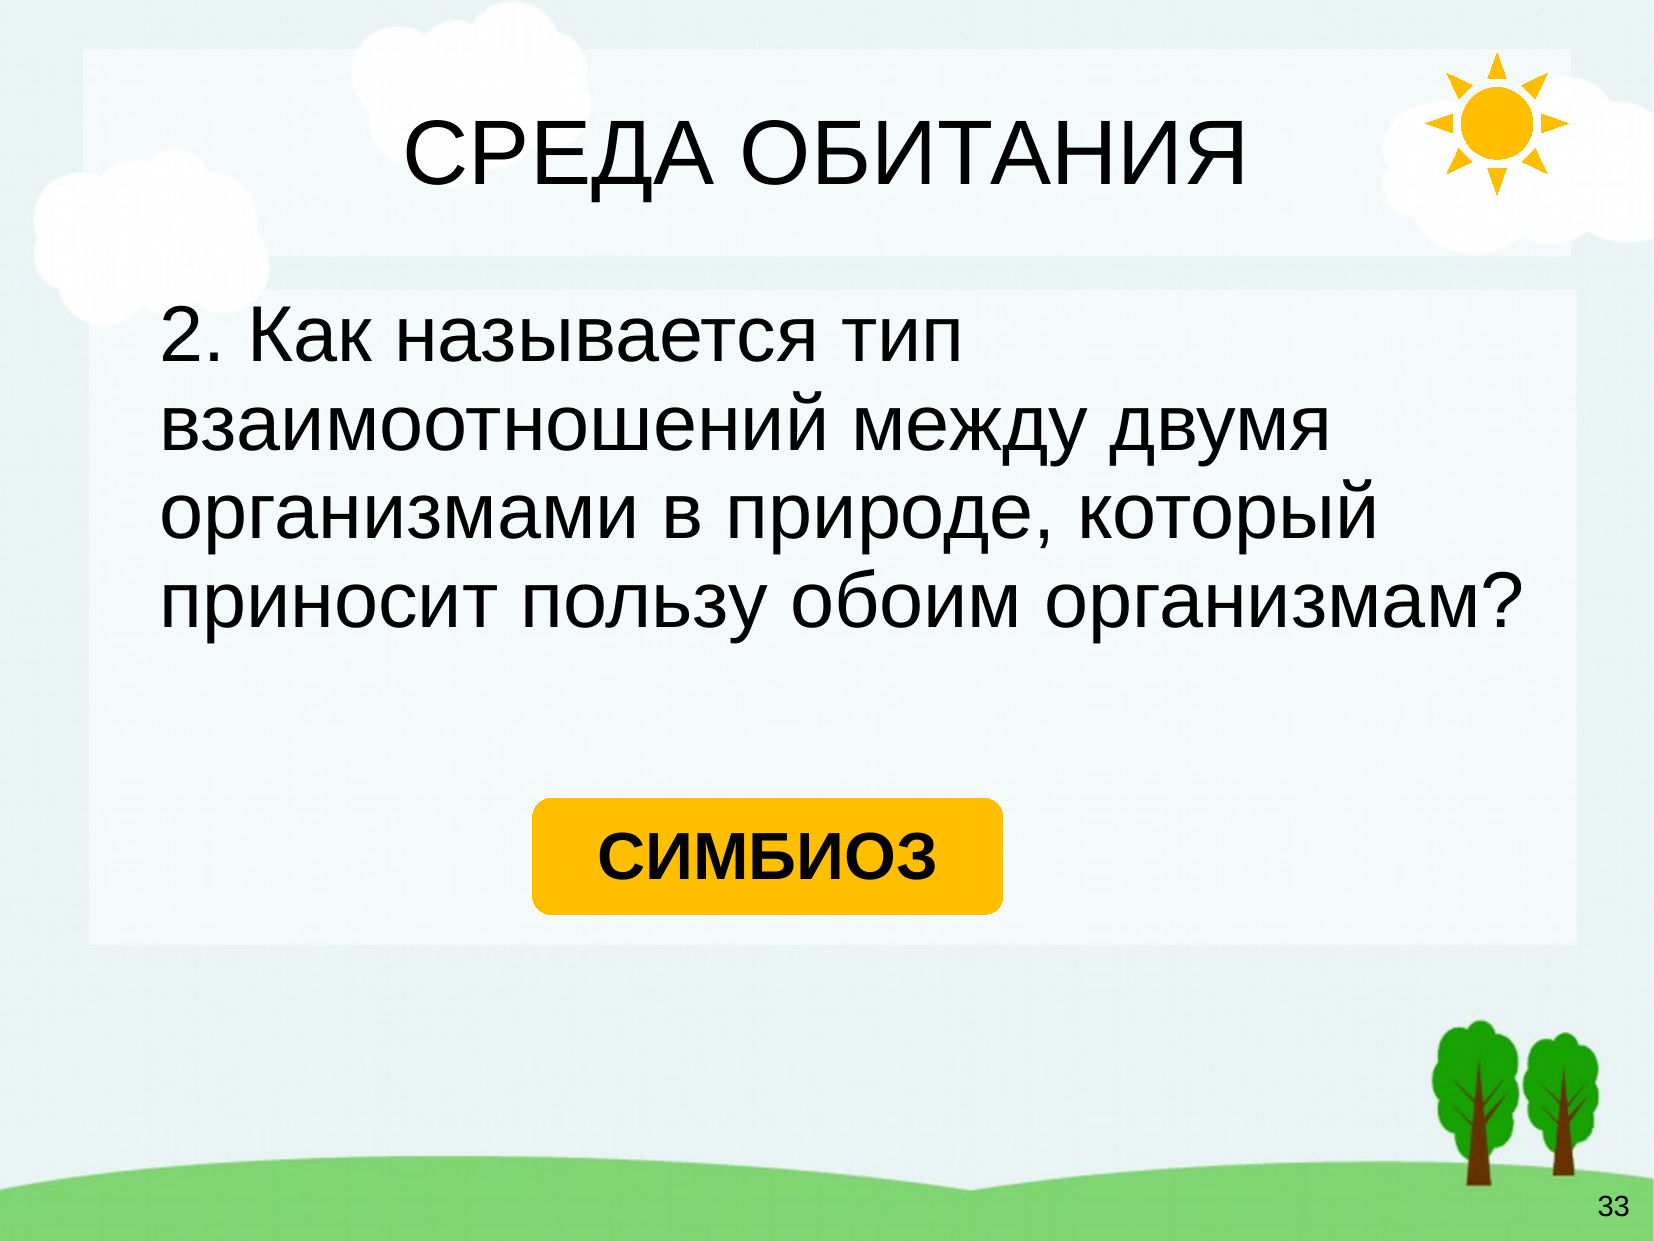

# СРЕДА ОБИТАНИЯ
2. Как называется тип взаимоотношений между двумя организмами в природе, который приносит пользу обоим организмам?
СИМБИОЗ
33